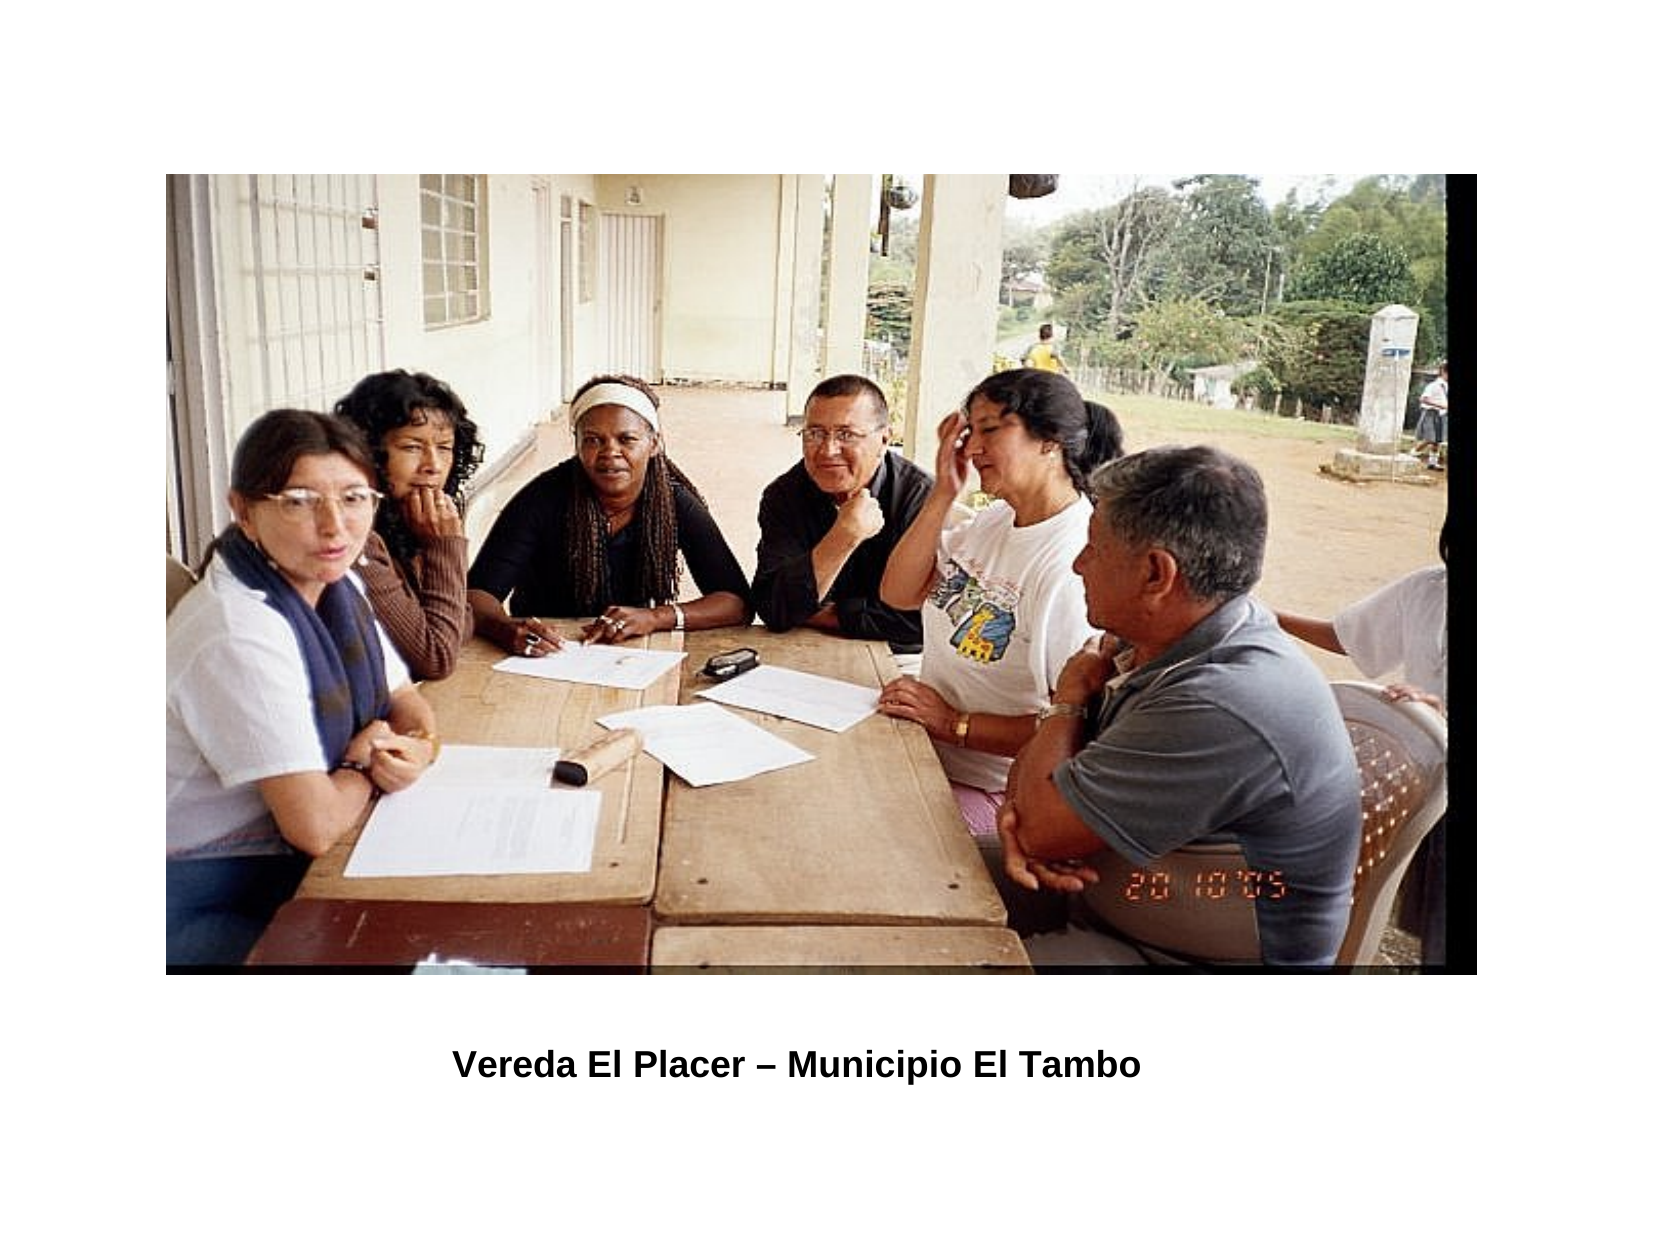

Vereda El Placer – Municipio El Tambo